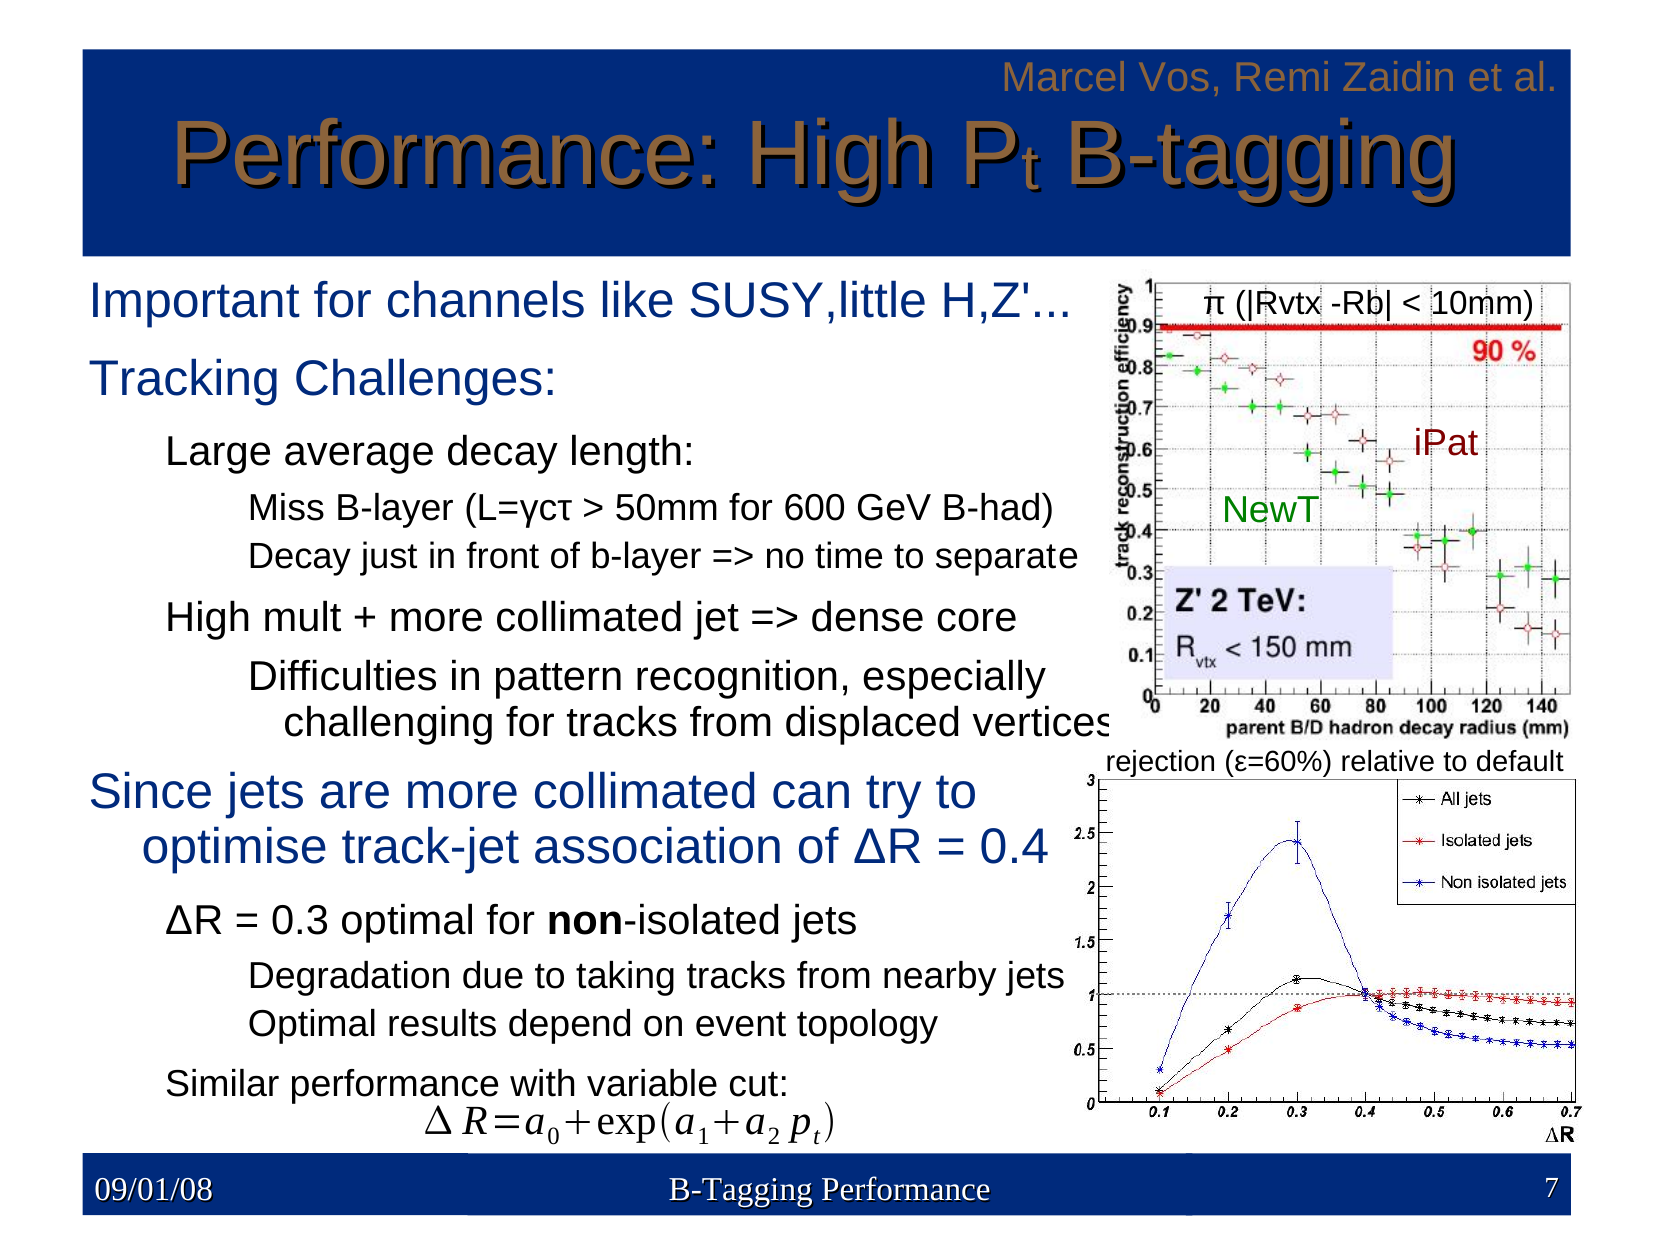

# Performance: High Pt B-tagging
Marcel Vos, Remi Zaidin et al.
iPat
NewT
π (|Rvtx -Rb| < 10mm)
Important for channels like SUSY,little H,Z'...
Tracking Challenges:
Large average decay length:
Miss B-layer (L=γcτ > 50mm for 600 GeV B-had)
Decay just in front of b-layer => no time to separate
High mult + more collimated jet => dense core
Difficulties in pattern recognition, especially challenging for tracks from displaced vertices
Since jets are more collimated can try to optimise track-jet association of ΔR = 0.4
ΔR = 0.3 optimal for non-isolated jets
Degradation due to taking tracks from nearby jets
Optimal results depend on event topology
Similar performance with variable cut:
rejection (ε=60%) relative to default
B-Tagging Performance
7